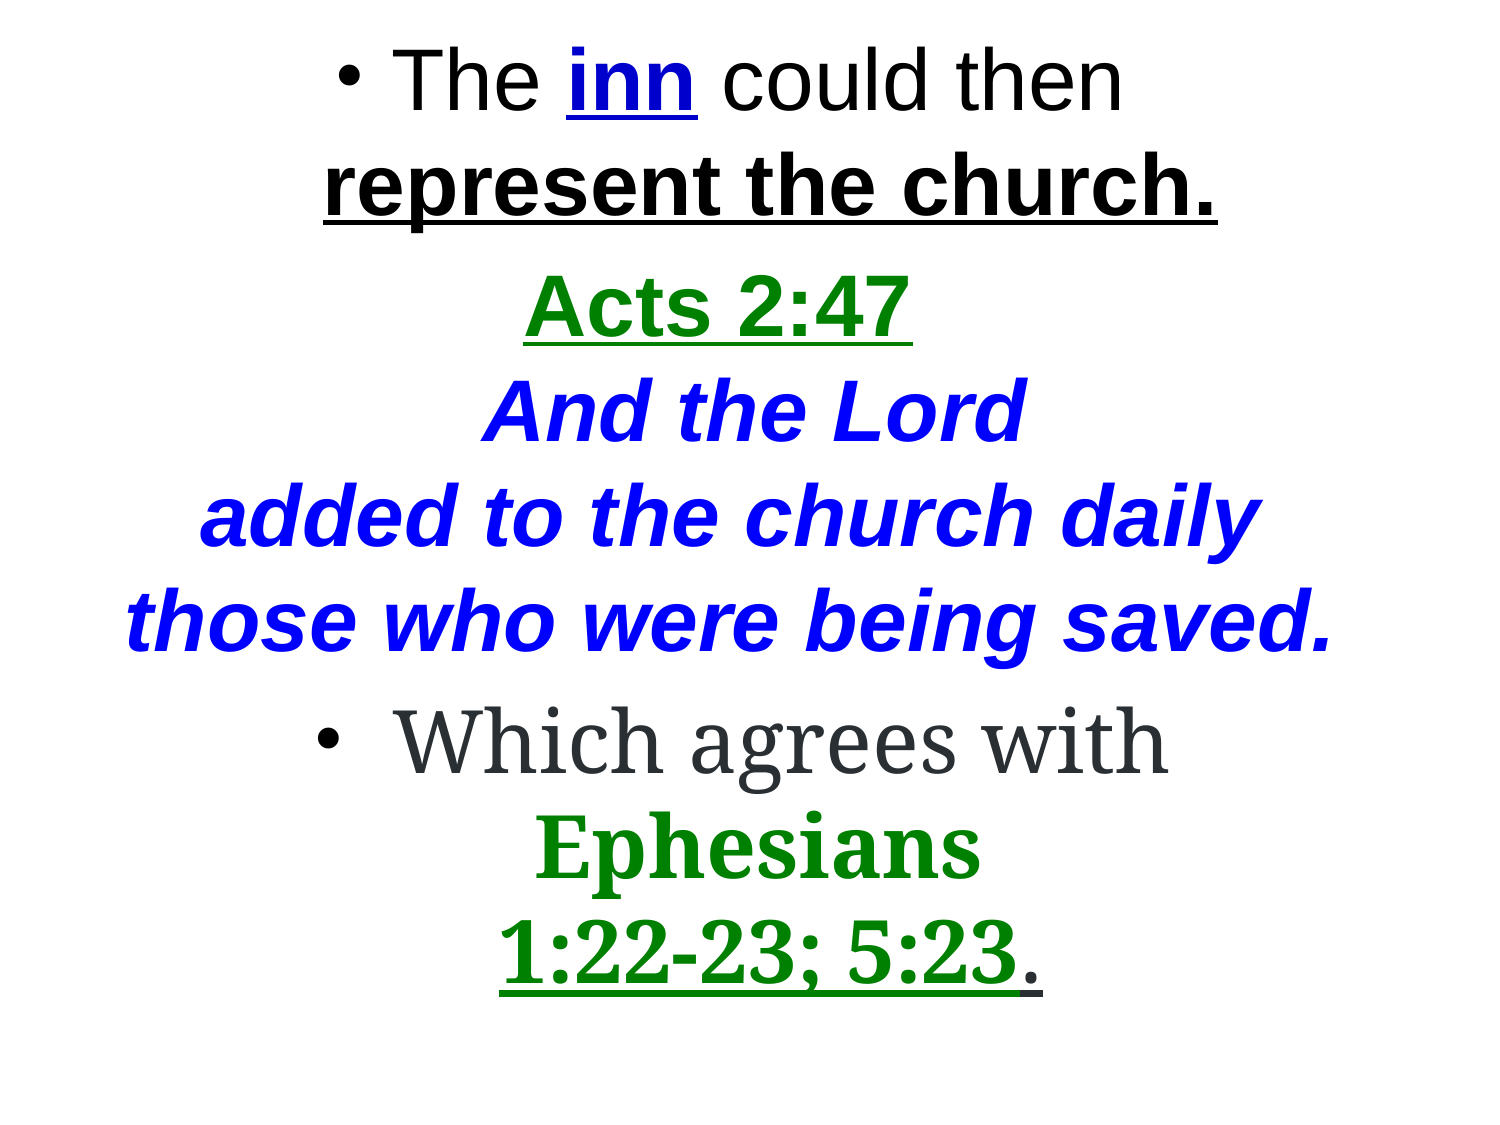

# The inn could then represent the church.
Acts 2:47 
 And the Lord
added to the church daily
those who were being saved.
 Which agrees with
Ephesians
1:22-23; 5:23.
47